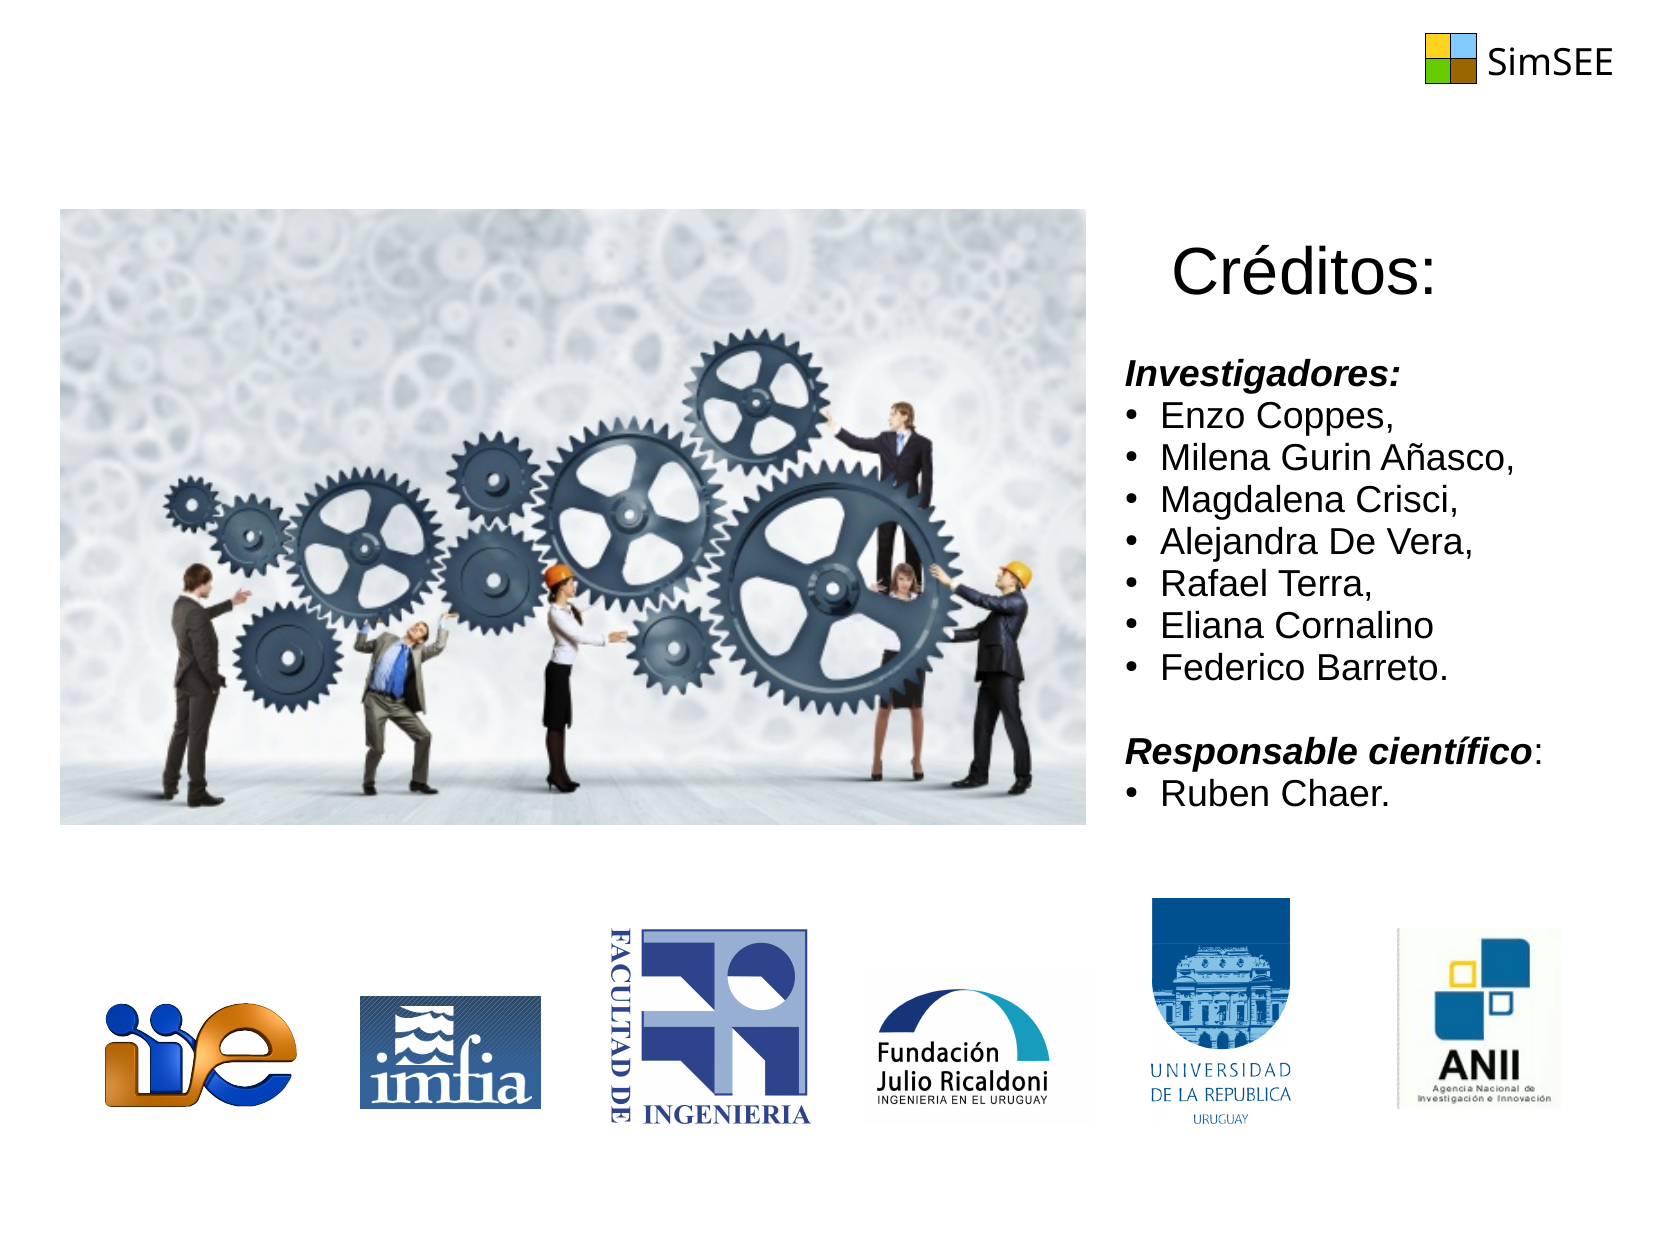

# Créditos:
Investigadores:
Enzo Coppes,
Milena Gurin Añasco,
Magdalena Crisci,
Alejandra De Vera,
Rafael Terra,
Eliana Cornalino
Federico Barreto.
Responsable científico:
Ruben Chaer.